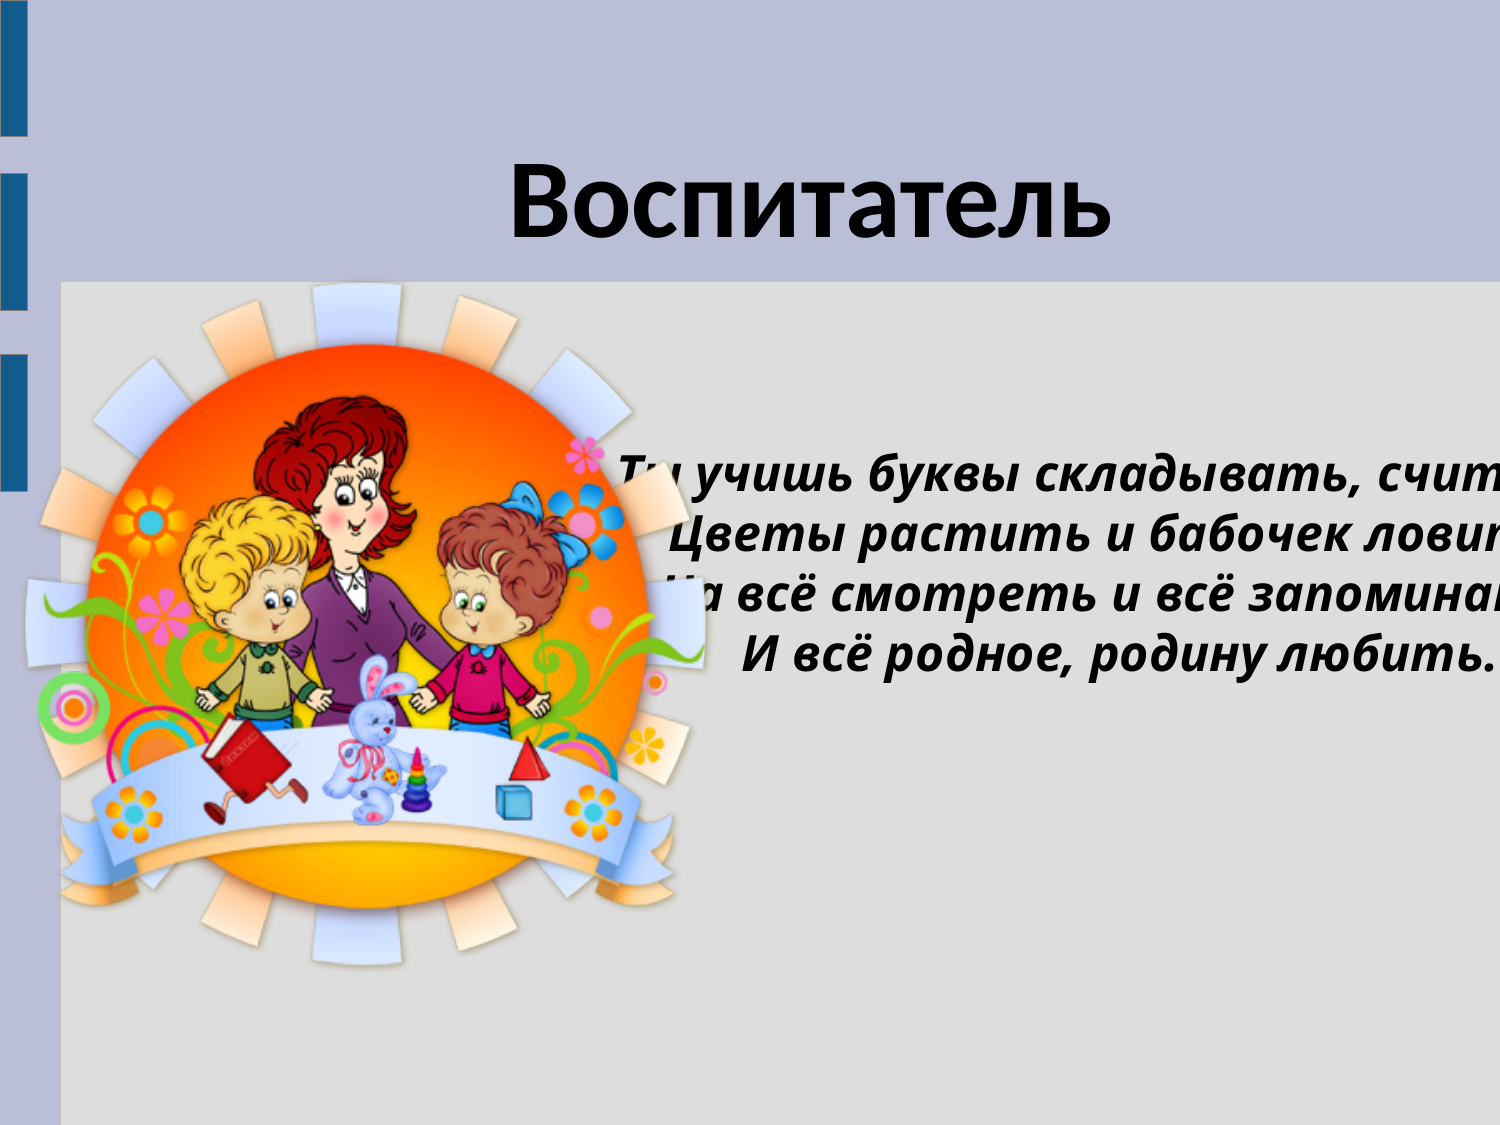

Воспитатель
# Ты учишь буквы складывать, считать, Цветы растить и бабочек ловить, На всё смотреть и всё запоминать, И всё родное, родину любить.